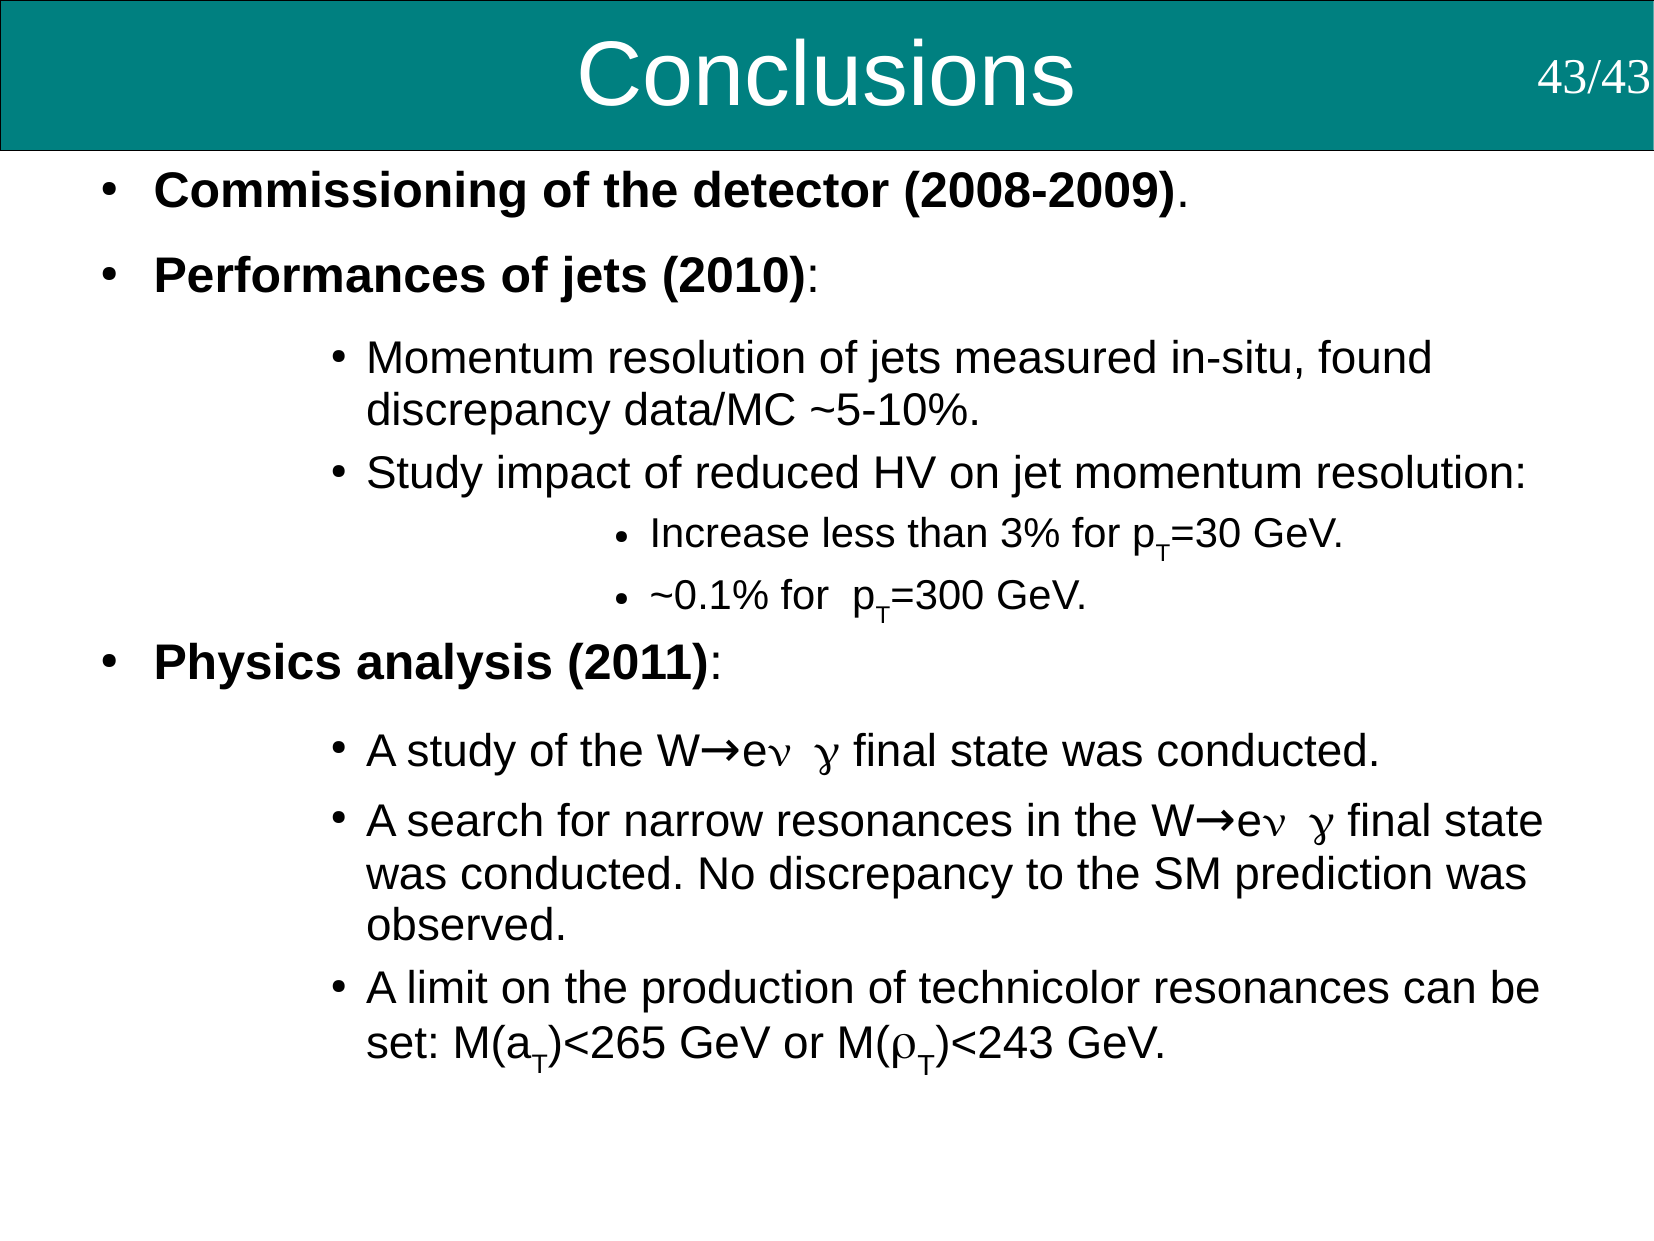

# Conclusions
43
Commissioning of the detector (2008-2009).
Performances of jets (2010):
Momentum resolution of jets measured in-situ, found discrepancy data/MC ~5-10%.
Study impact of reduced HV on jet momentum resolution:
Increase less than 3% for pT=30 GeV.
~0.1% for pT=300 GeV.
Physics analysis (2011):
A study of the W→e  final state was conducted.
A search for narrow resonances in the W→e  final state was conducted. No discrepancy to the SM prediction was observed.
A limit on the production of technicolor resonances can be set: M(aT)<265 GeV or M(rT)<243 GeV.